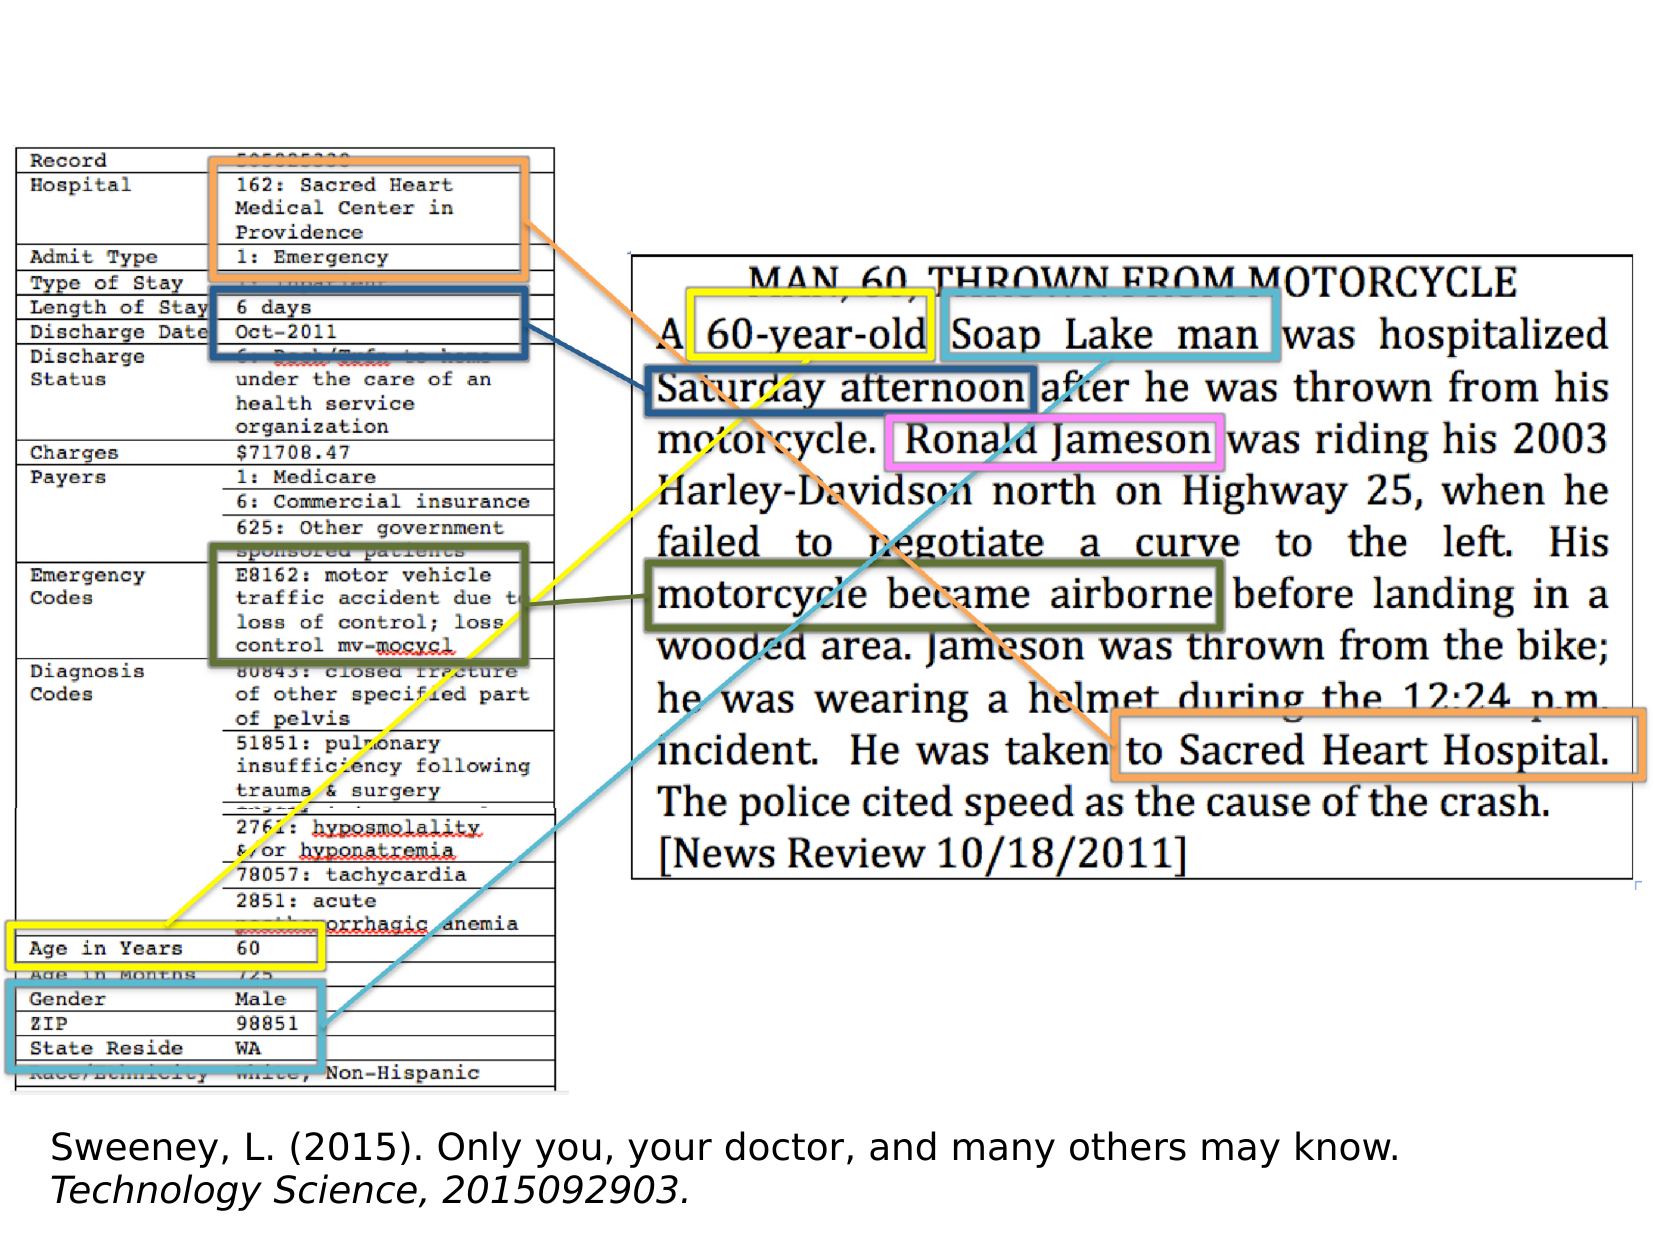

Sweeney, L. (2015). Only you, your doctor, and many others may know. Technology Science, 2015092903.